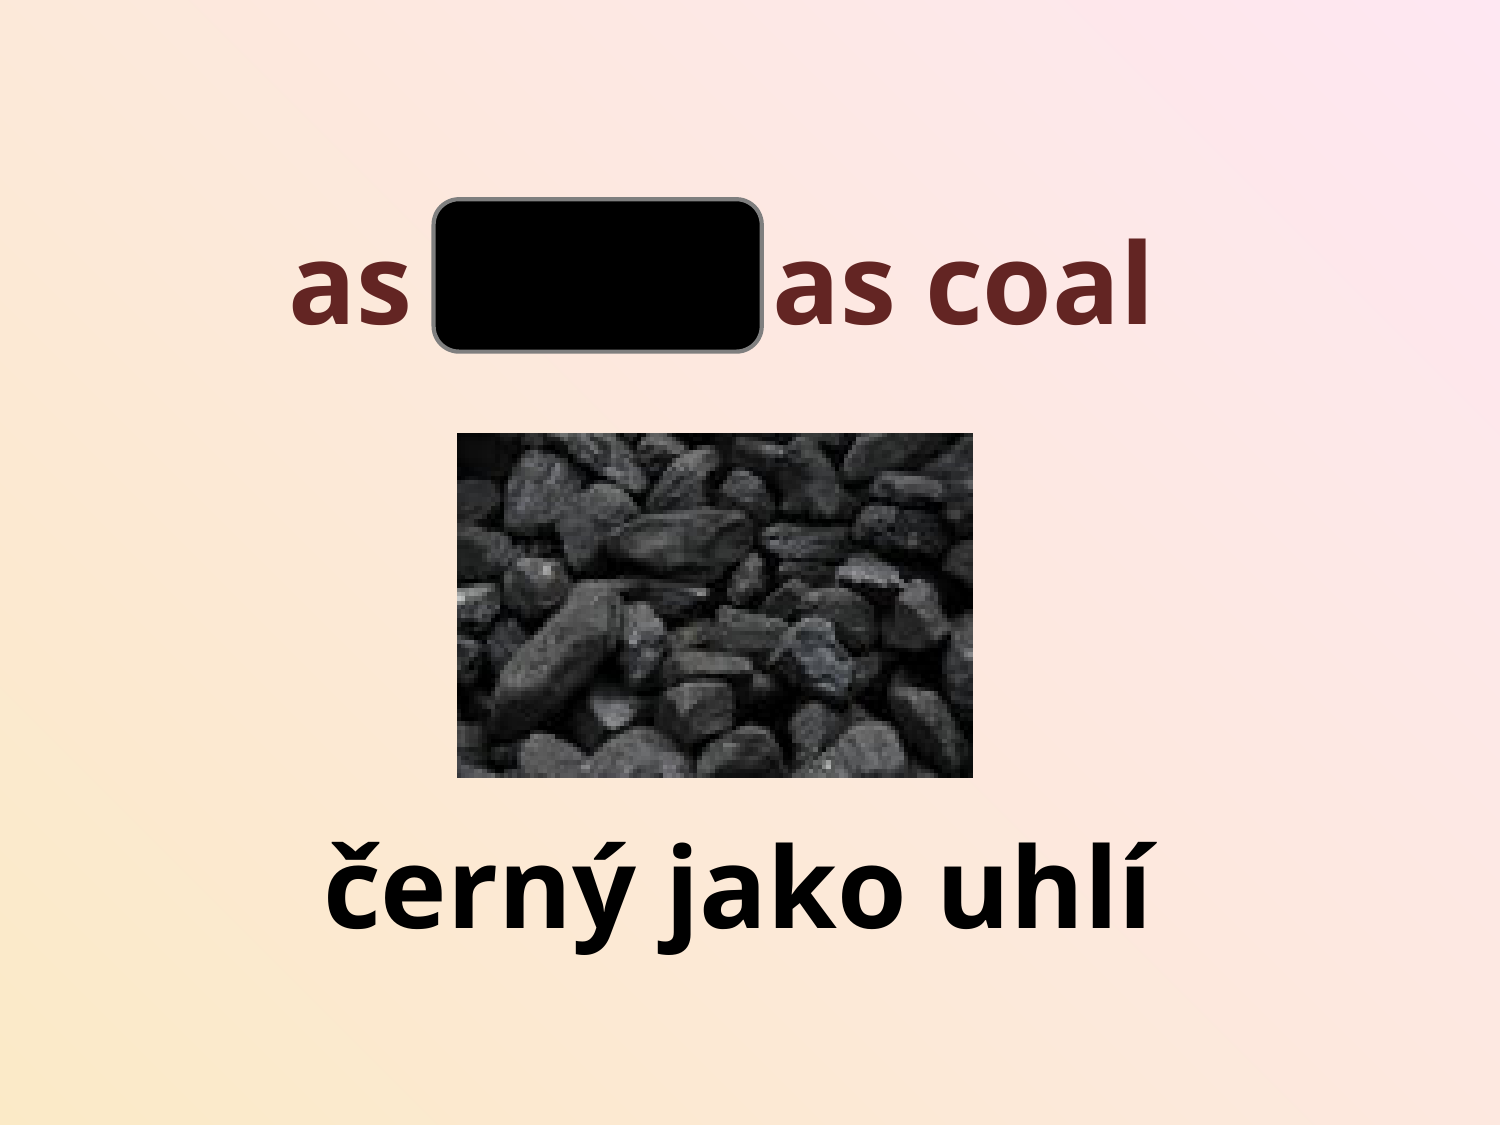

# as black as coal
černý jako uhlí